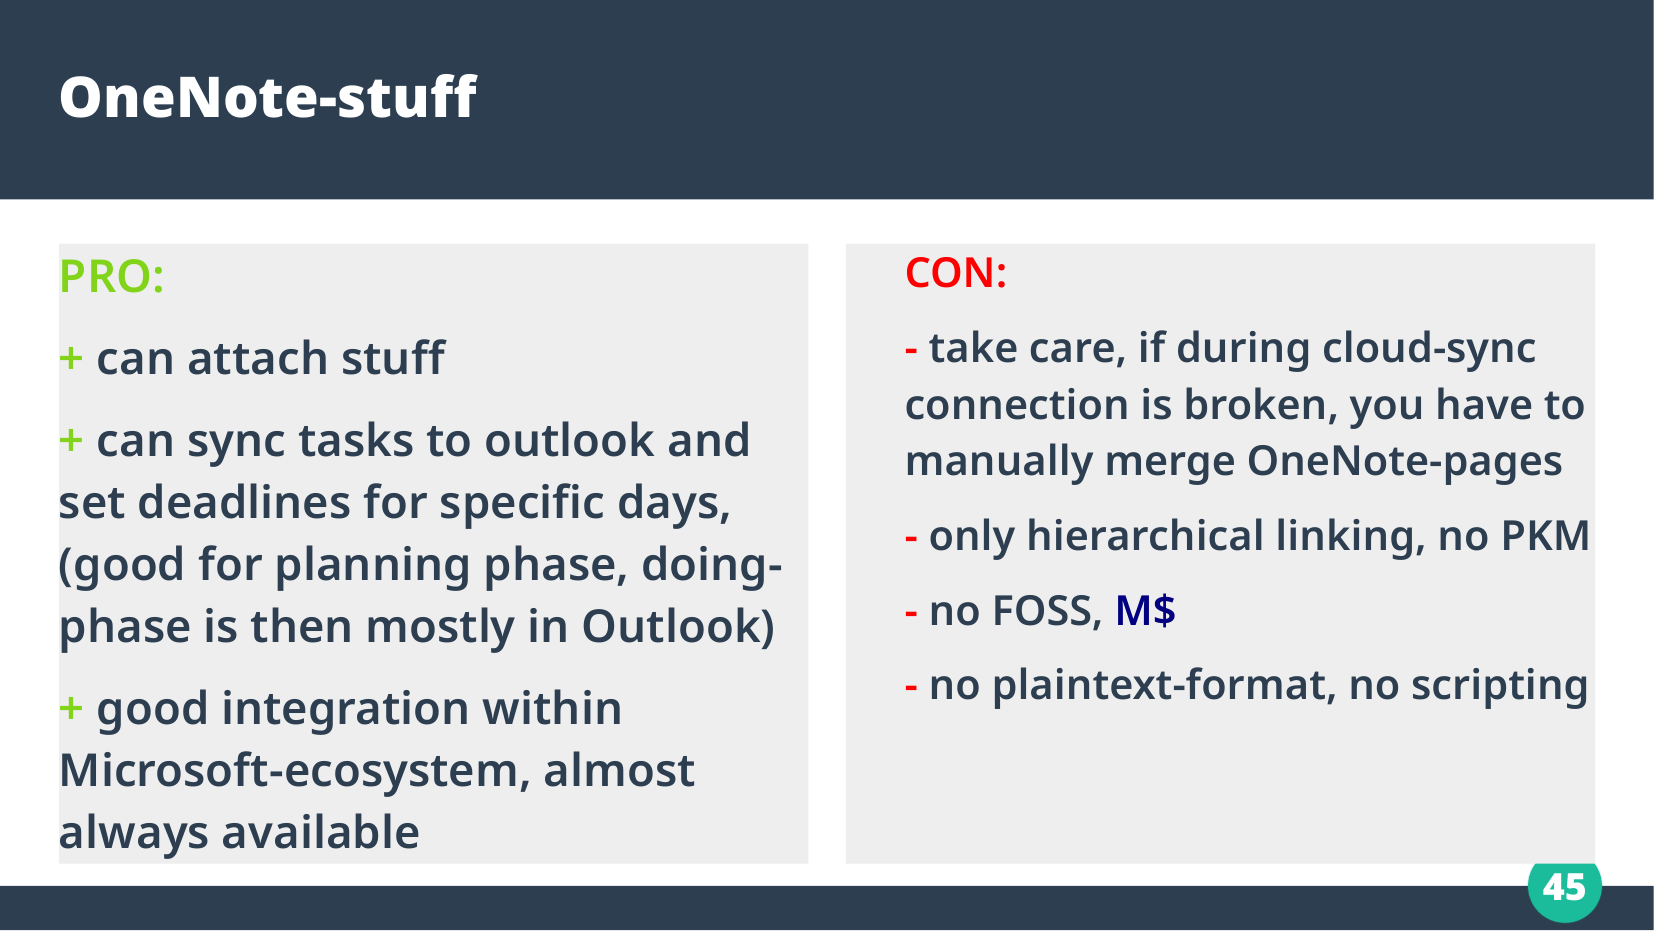

# OneNote-stuff
PRO:
+ can attach stuff
+ can sync tasks to outlook and set deadlines for specific days, (good for planning phase, doing-phase is then mostly in Outlook)
+ good integration within Microsoft-ecosystem, almost always available
CON:
- take care, if during cloud-sync connection is broken, you have to manually merge OneNote-pages
- only hierarchical linking, no PKM
- no FOSS, M$
- no plaintext-format, no scripting